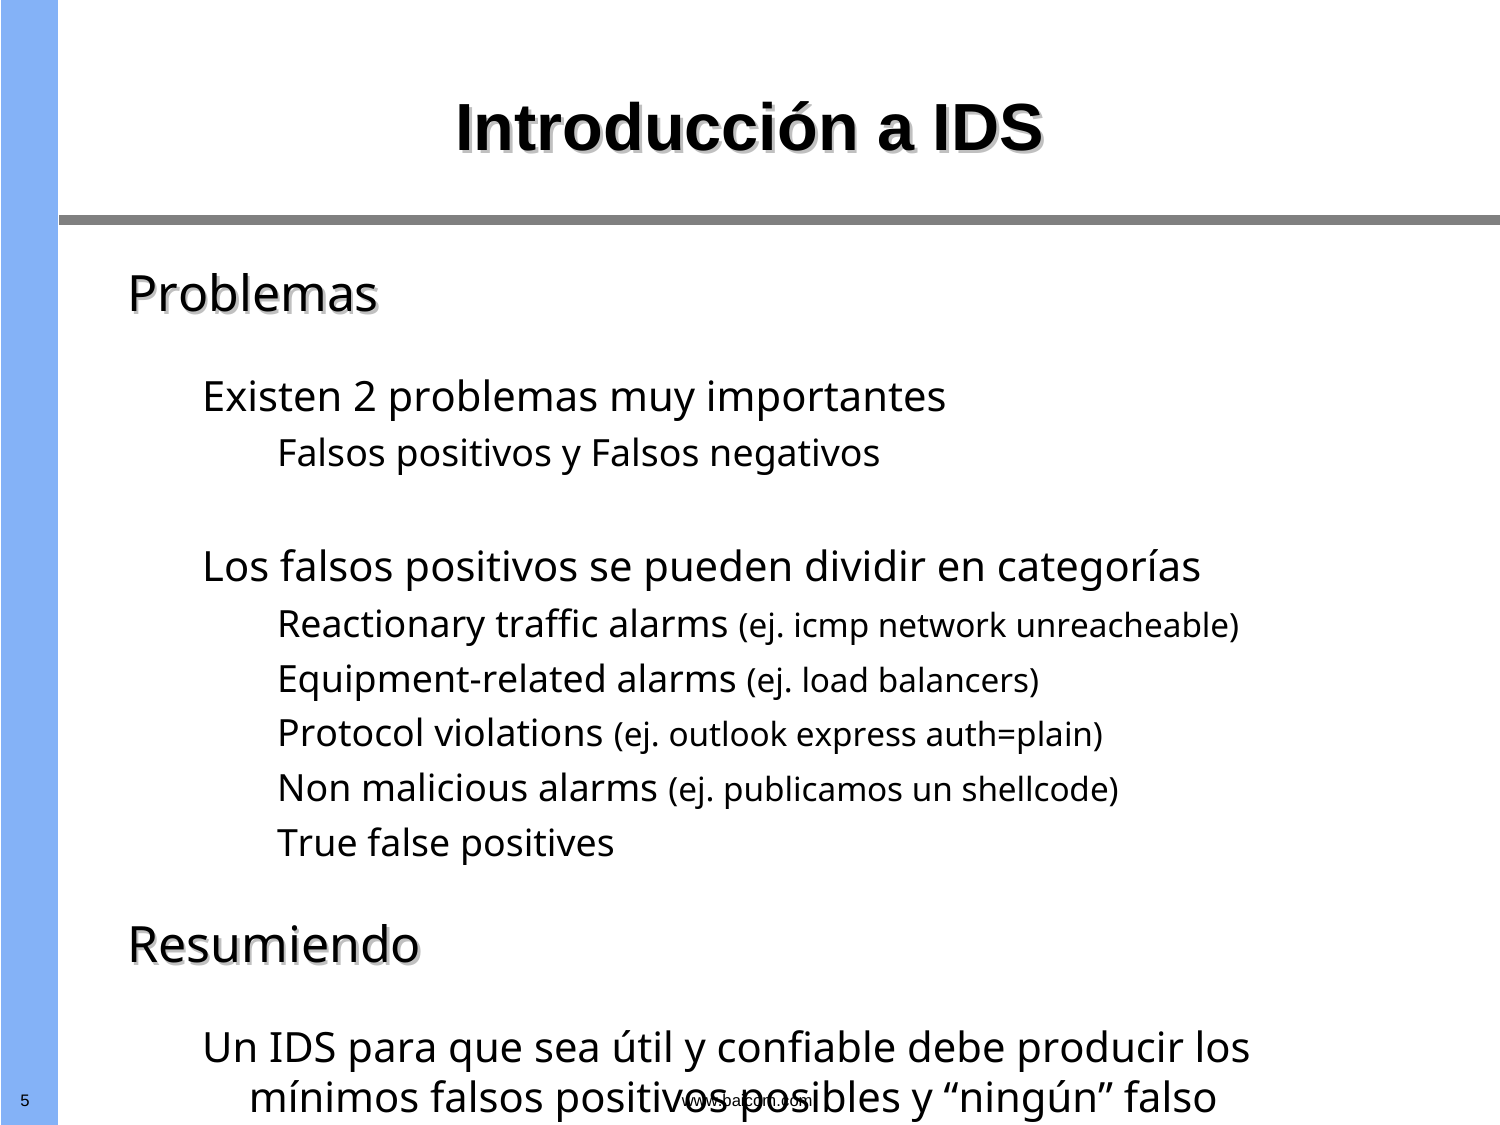

Introducción a IDS
# Problemas
Existen 2 problemas muy importantes
Falsos positivos y Falsos negativos
Los falsos positivos se pueden dividir en categorías
Reactionary traffic alarms (ej. icmp network unreacheable)
Equipment-related alarms (ej. load balancers)
Protocol violations (ej. outlook express auth=plain)
Non malicious alarms (ej. publicamos un shellcode)
True false positives
Resumiendo
Un IDS para que sea útil y confiable debe producir los mínimos falsos positivos posibles y “ningún” falso negativo
5
www.baicom.com